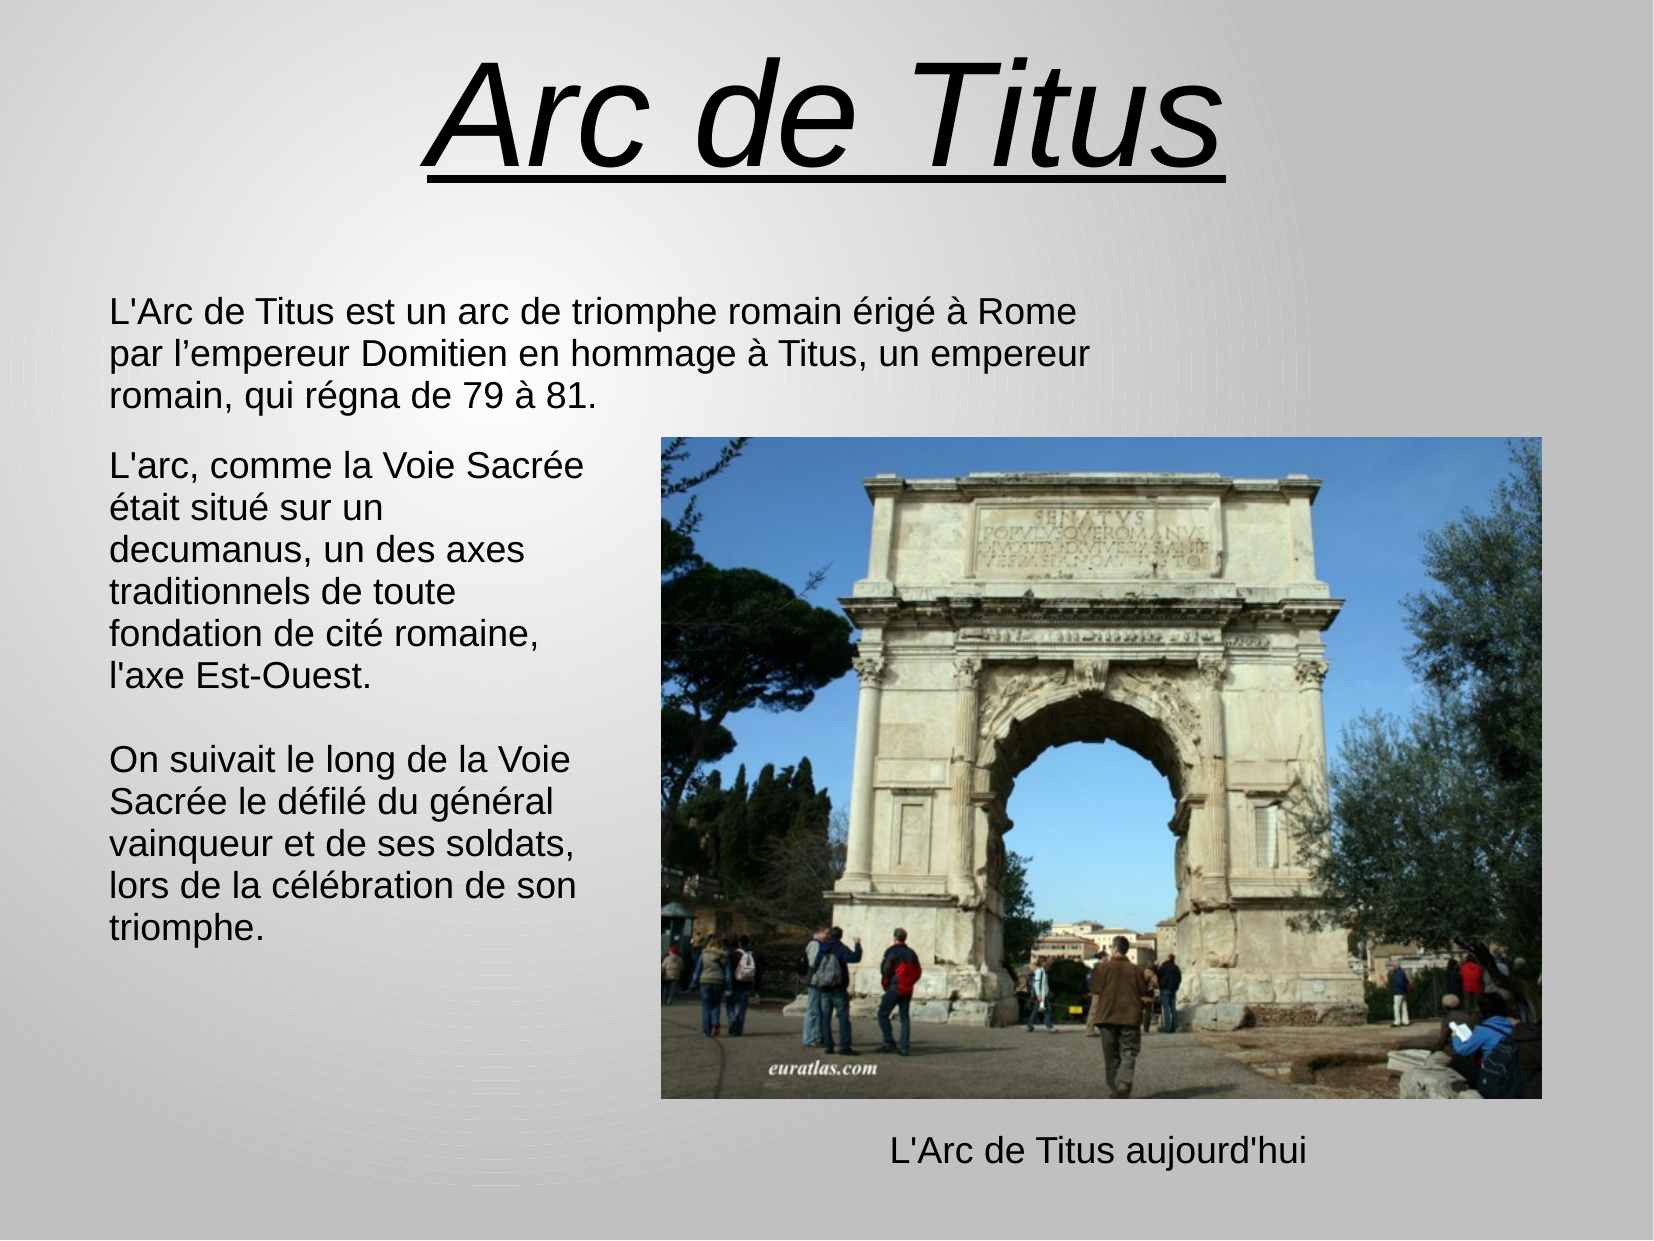

Arc de Titus
L'Arc de Titus est un arc de triomphe romain érigé à Rome par l’empereur Domitien en hommage à Titus, un empereur romain, qui régna de 79 à 81.
L'arc, comme la Voie Sacrée était situé sur un decumanus, un des axes traditionnels de toute fondation de cité romaine, l'axe Est-Ouest.
On suivait le long de la Voie Sacrée le défilé du général vainqueur et de ses soldats, lors de la célébration de son triomphe.
L'Arc de Titus aujourd'hui